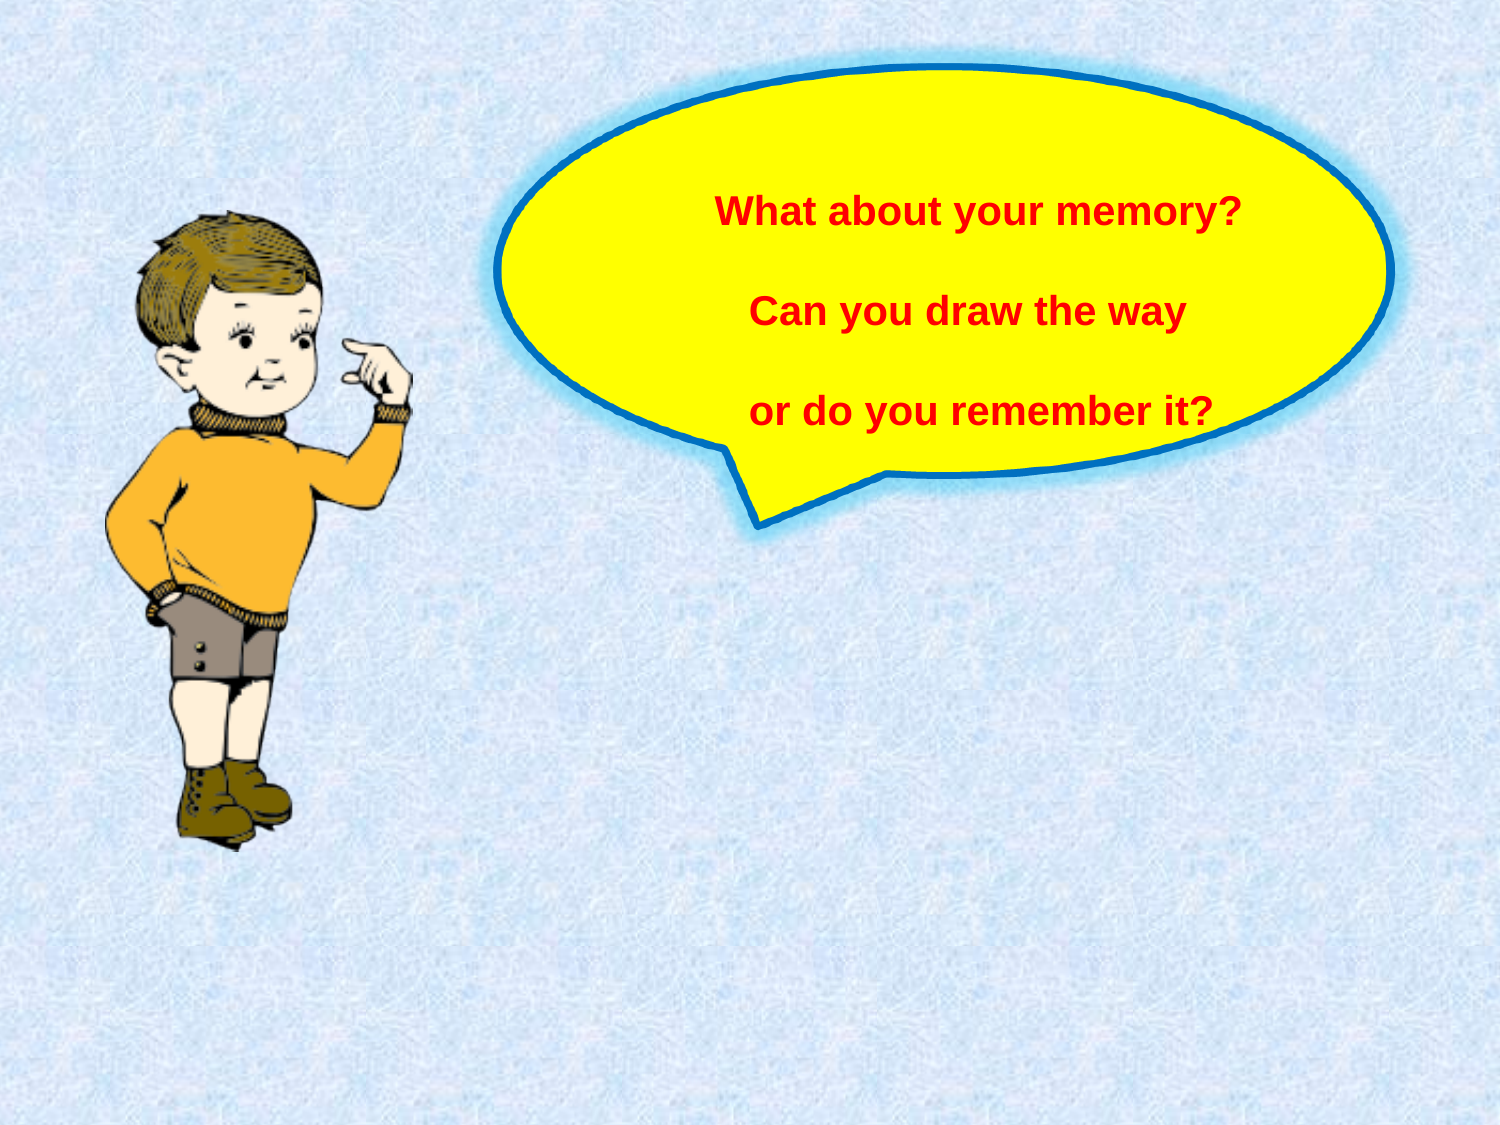

What about your memory?
 Can you draw the way
 or do you remember it?